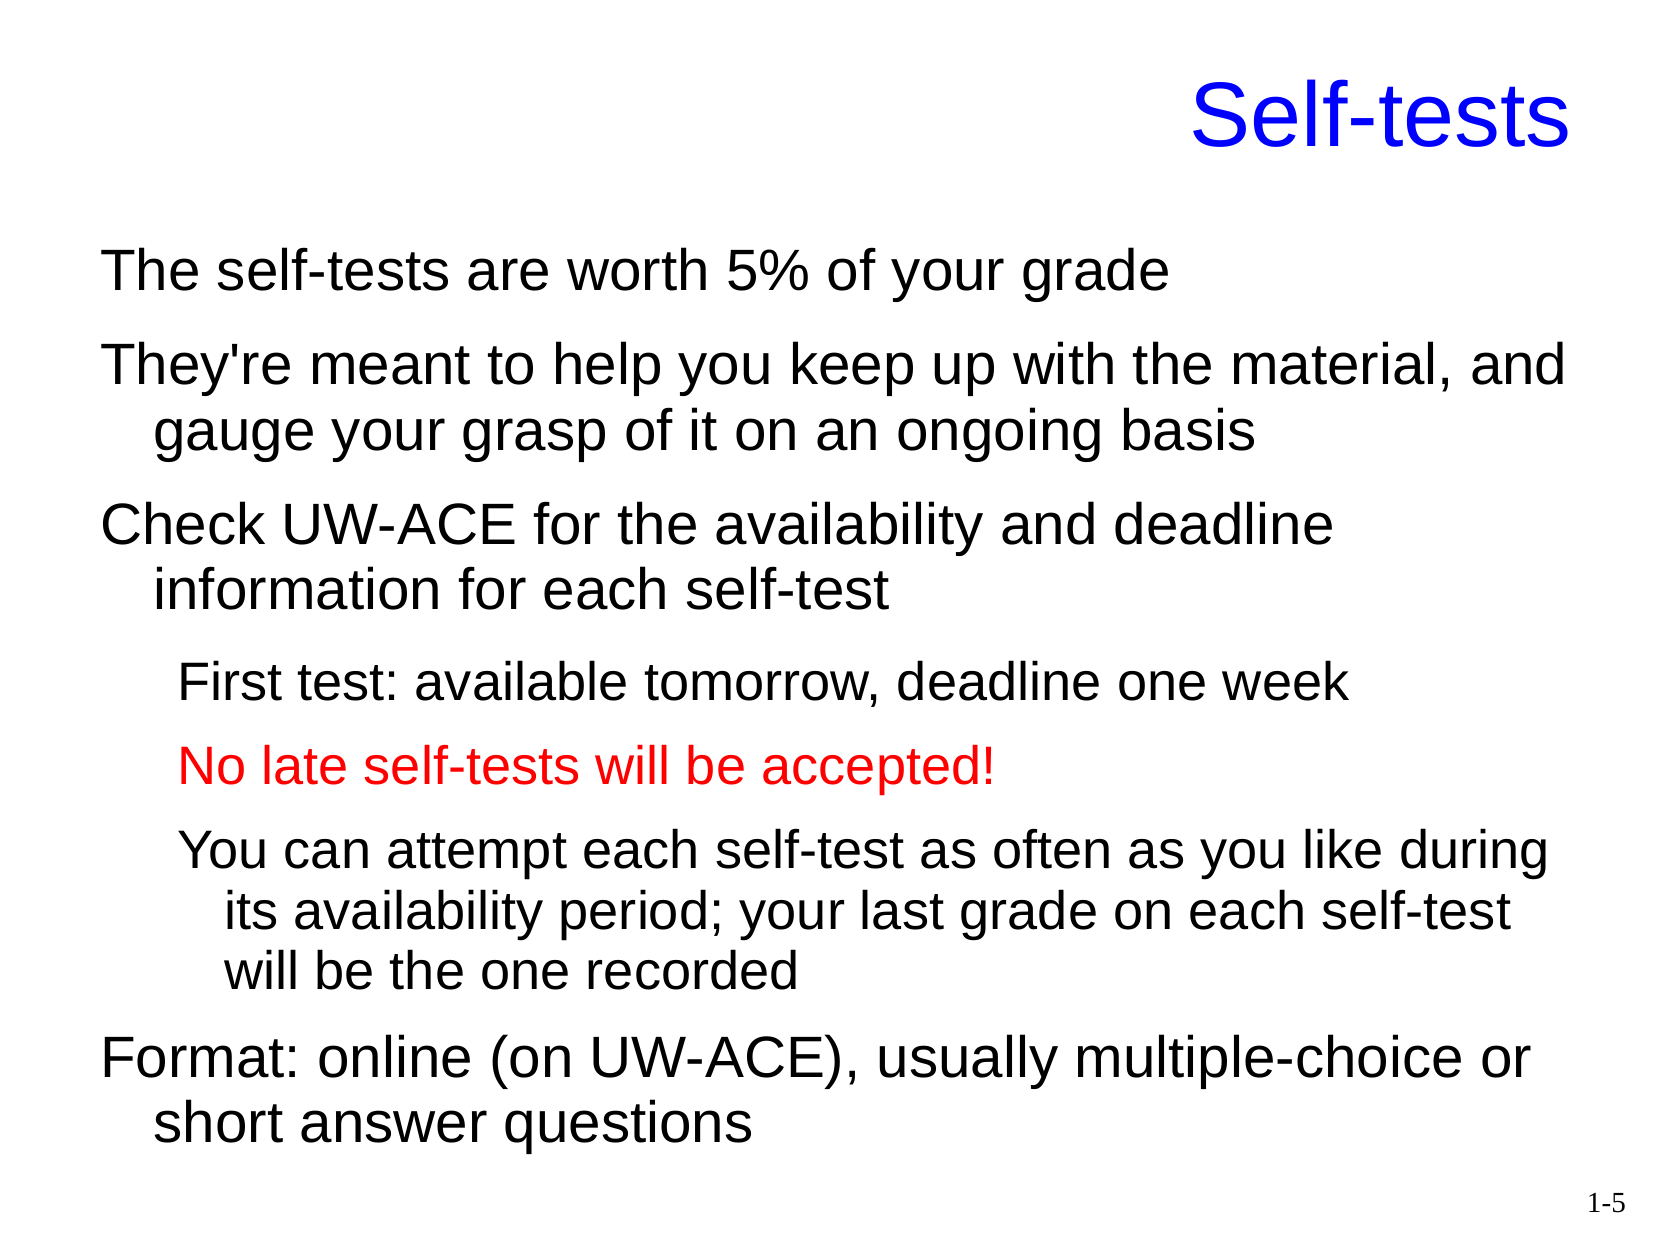

# Self-tests
The self-tests are worth 5% of your grade
They're meant to help you keep up with the material, and gauge your grasp of it on an ongoing basis
Check UW-ACE for the availability and deadline information for each self-test
First test: available tomorrow, deadline one week
No late self-tests will be accepted!
You can attempt each self-test as often as you like during its availability period; your last grade on each self-test will be the one recorded
Format: online (on UW-ACE), usually multiple-choice or short answer questions